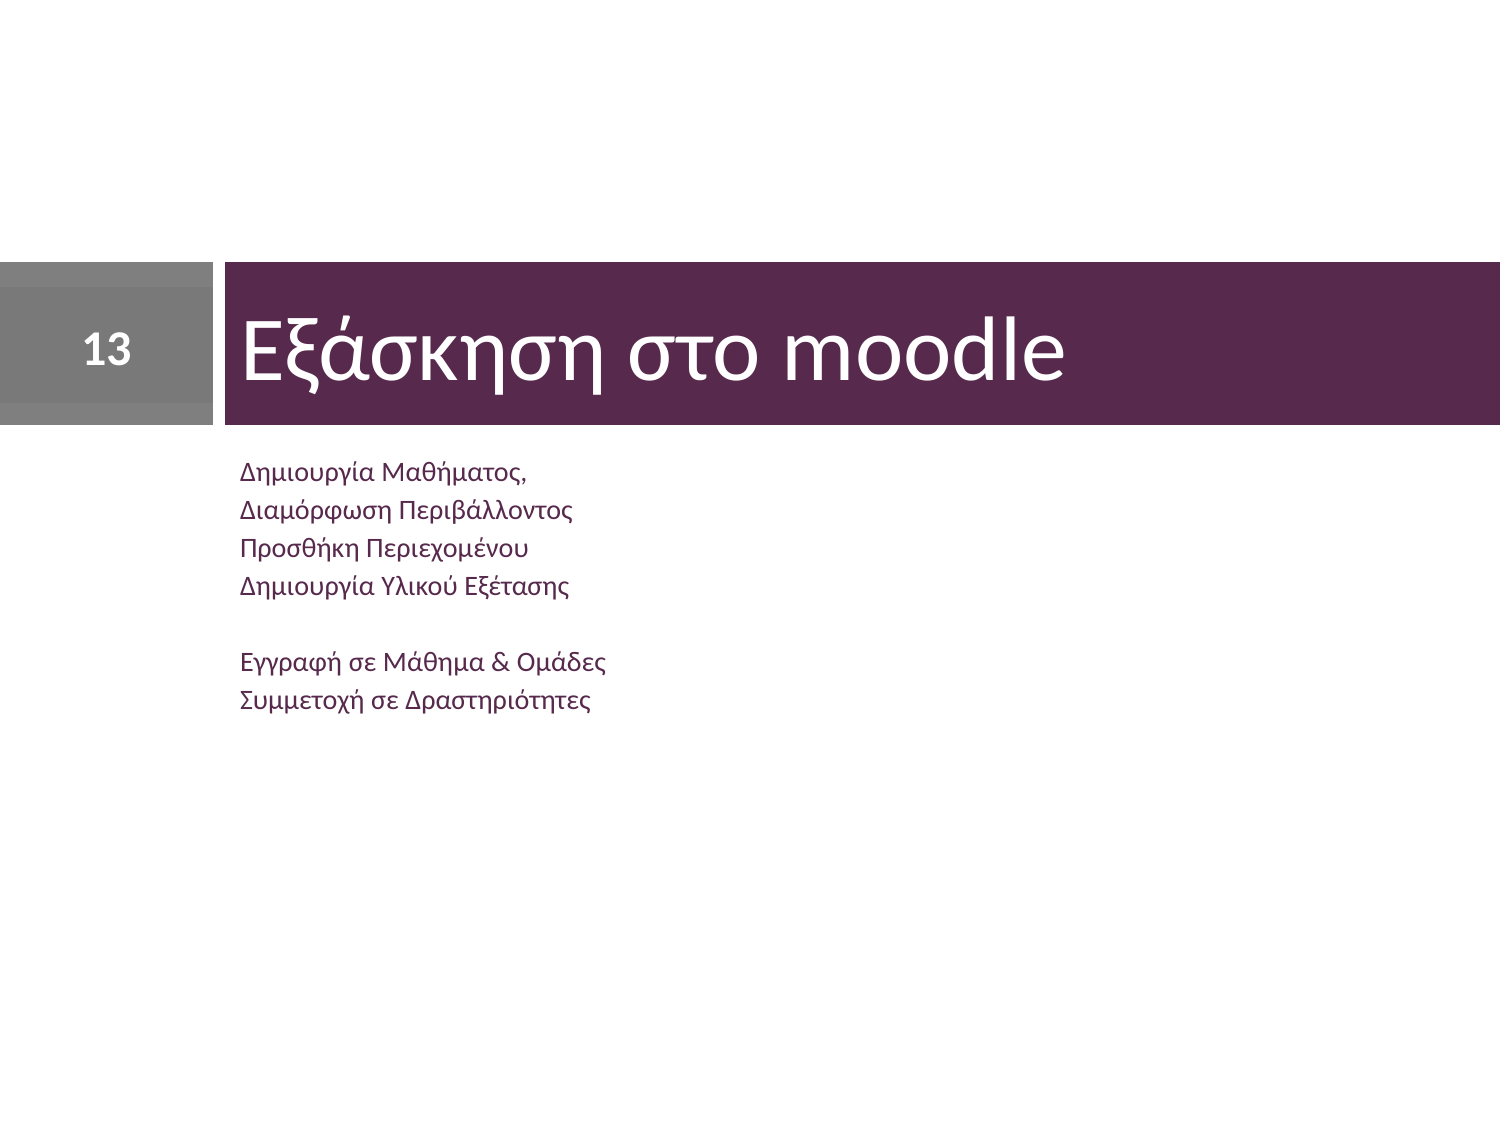

Εξάσκηση στο moodle
# Δημιουργία Μαθήματος,
Διαμόρφωση Περιβάλλοντος
Προσθήκη Περιεχομένου
Δημιουργία Υλικού Εξέτασης
Εγγραφή σε Μάθημα & Ομάδες
Συμμετοχή σε Δραστηριότητες